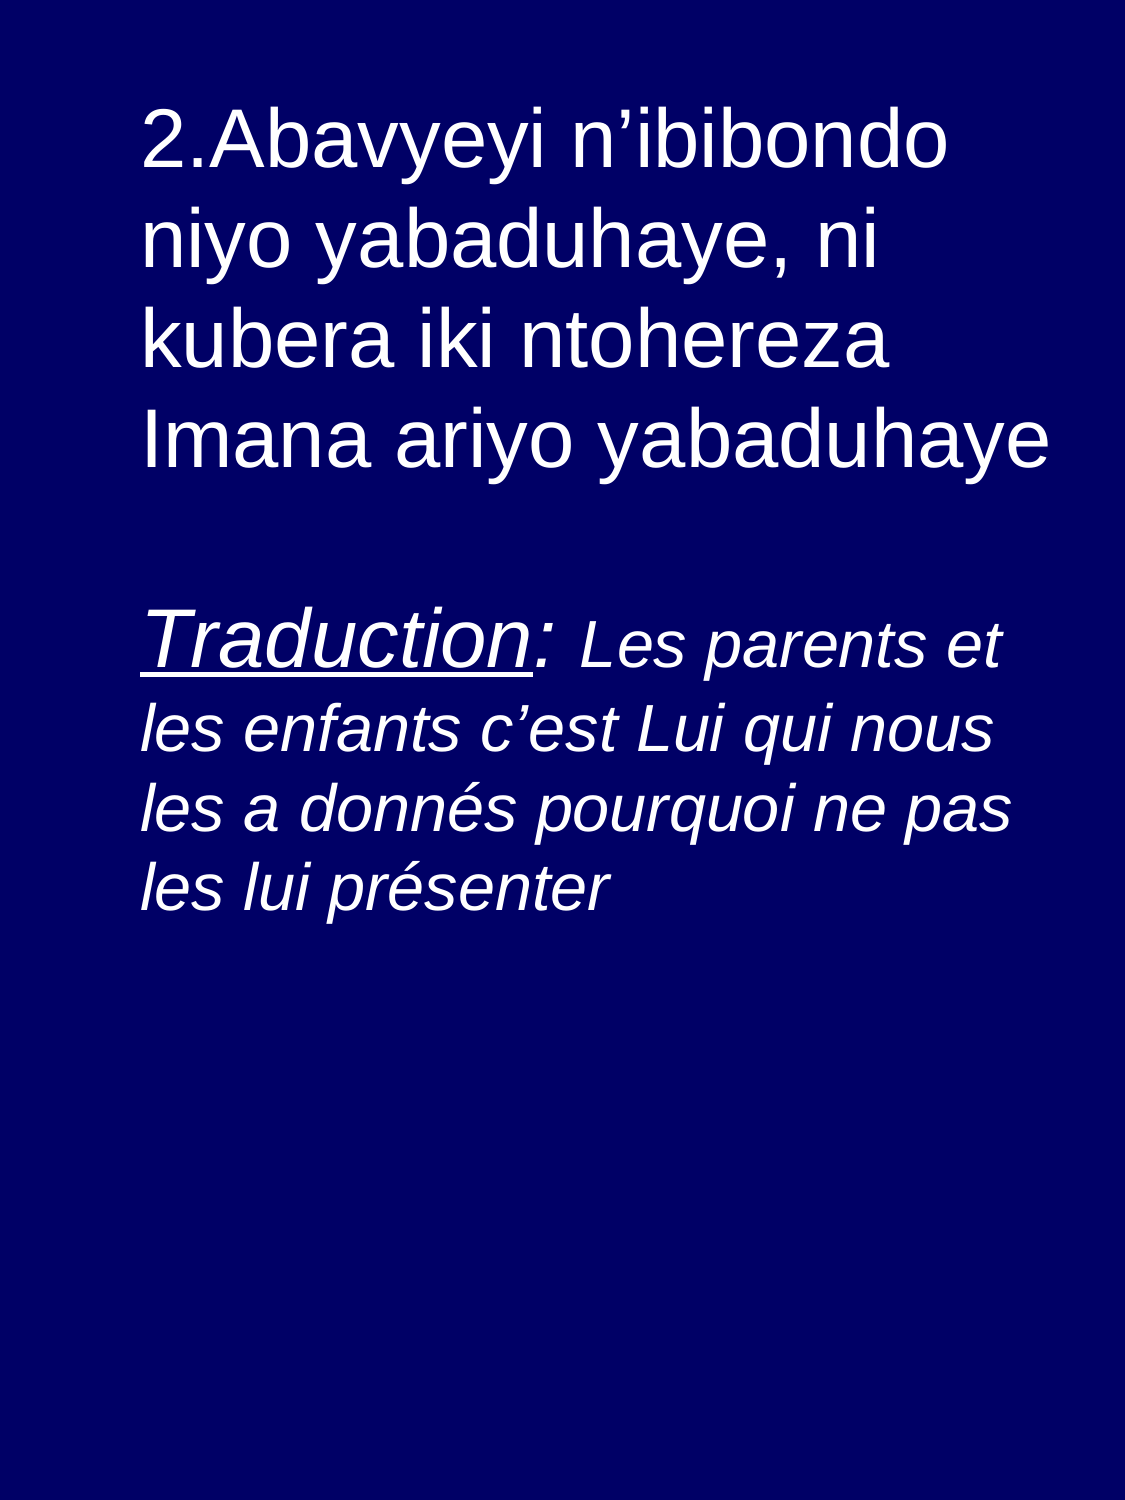

2.Abavyeyi n’ibibondo niyo yabaduhaye, ni kubera iki ntohereza Imana ariyo yabaduhaye
Traduction: Les parents et les enfants c’est Lui qui nous les a donnés pourquoi ne pas les lui présenter